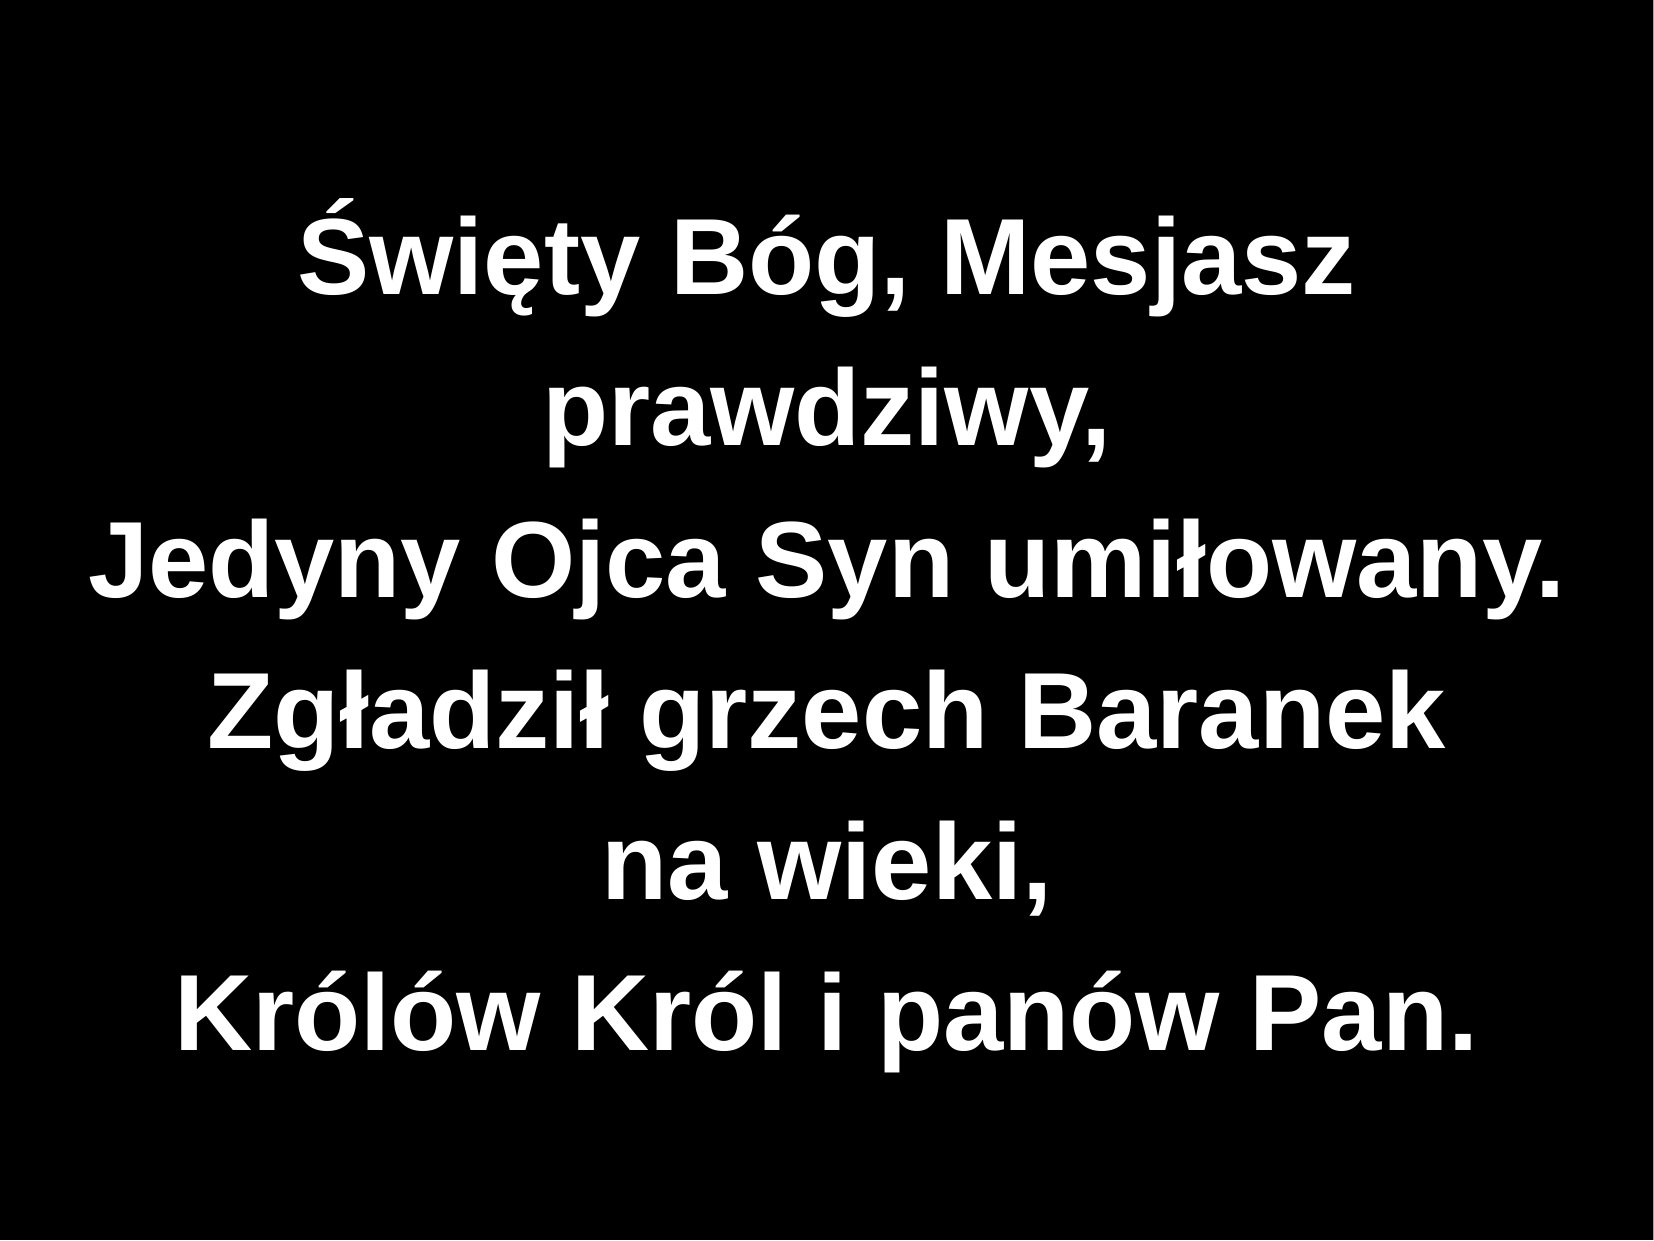

# Święty Bóg, Mesjasz prawdziwy,
Jedyny Ojca Syn umiłowany.
Zgładził grzech Baranek
na wieki,
Królów Król i panów Pan.